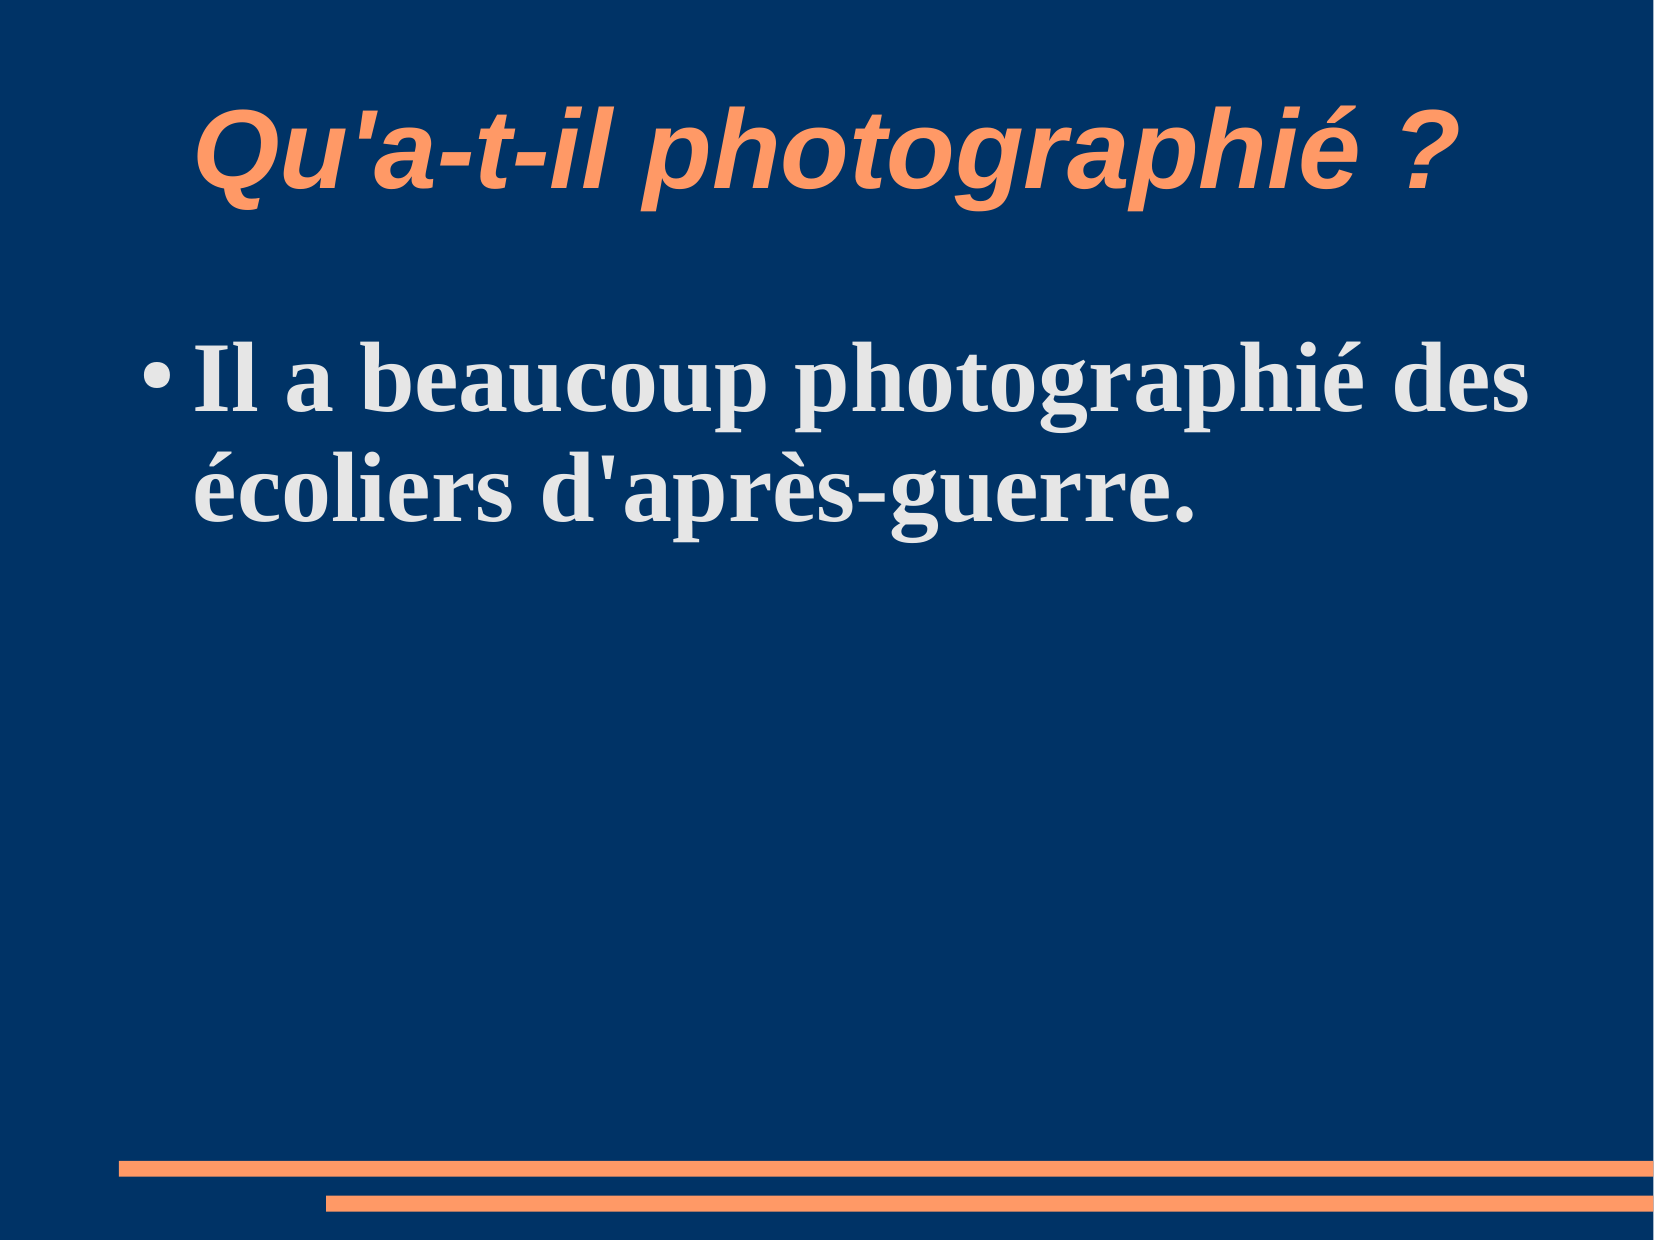

# Qu'a-t-il photographié ?
Il a beaucoup photographié des écoliers d'après-guerre.